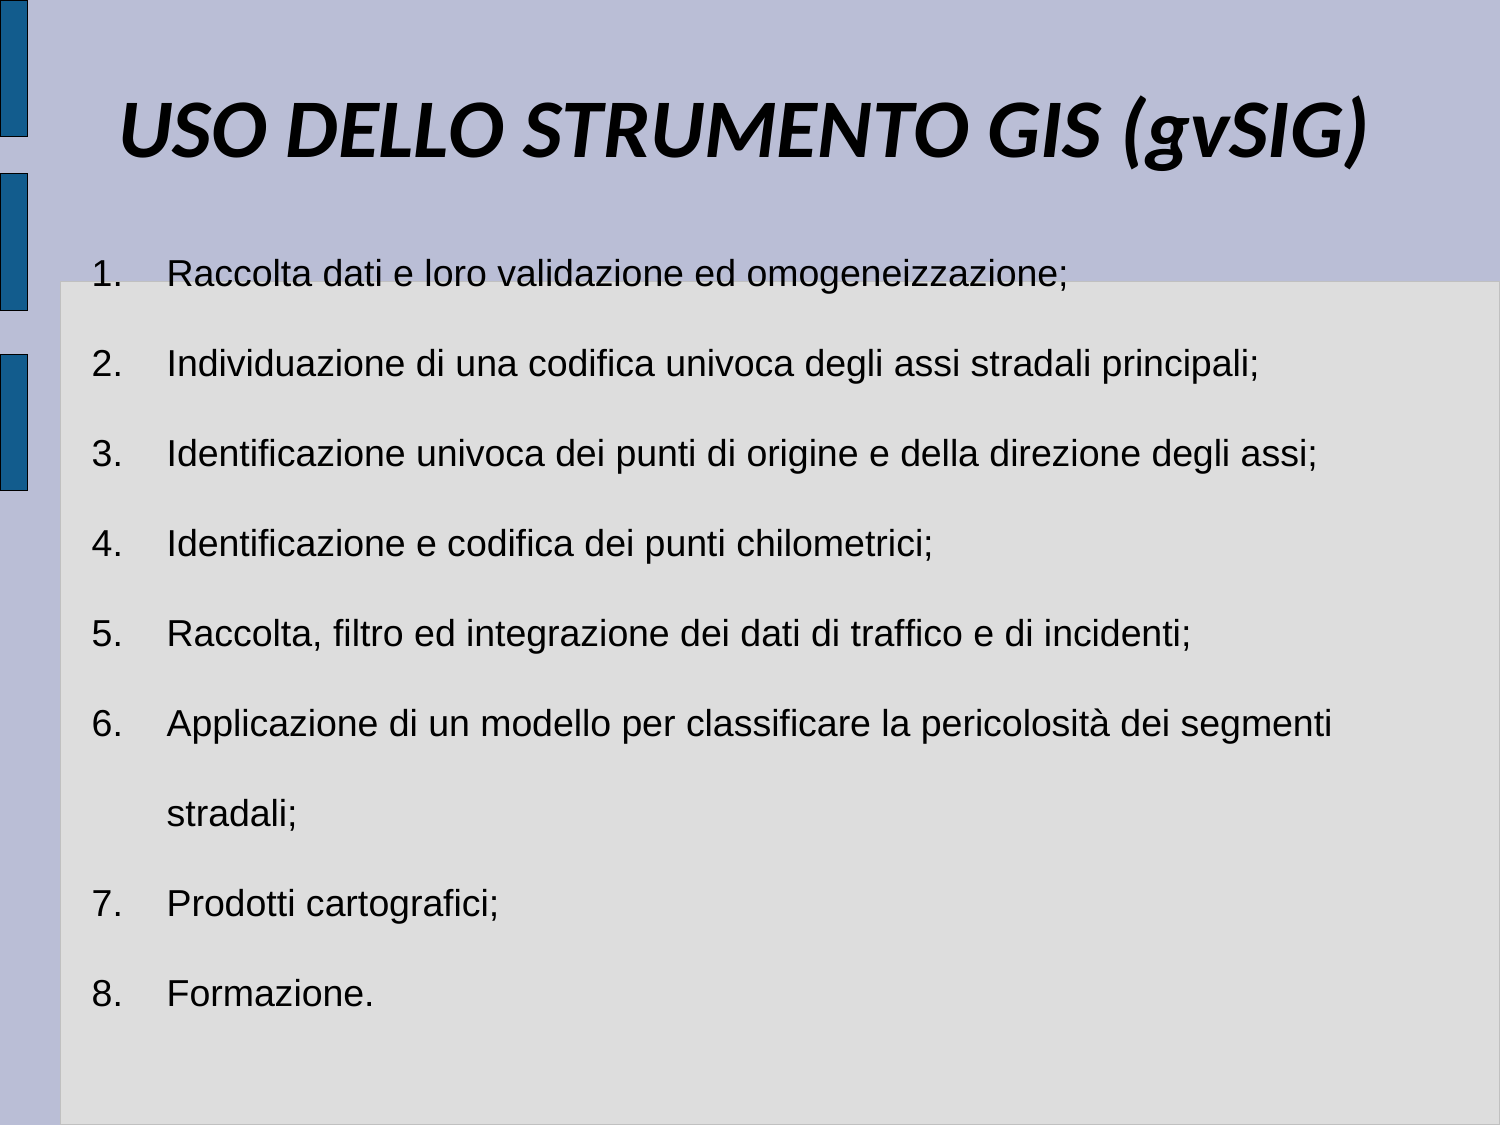

USO DELLO STRUMENTO GIS (gvSIG)
Raccolta dati e loro validazione ed omogeneizzazione;
Individuazione di una codifica univoca degli assi stradali principali;
Identificazione univoca dei punti di origine e della direzione degli assi;
Identificazione e codifica dei punti chilometrici;
Raccolta, filtro ed integrazione dei dati di traffico e di incidenti;
Applicazione di un modello per classificare la pericolosità dei segmenti stradali;
Prodotti cartografici;
Formazione.